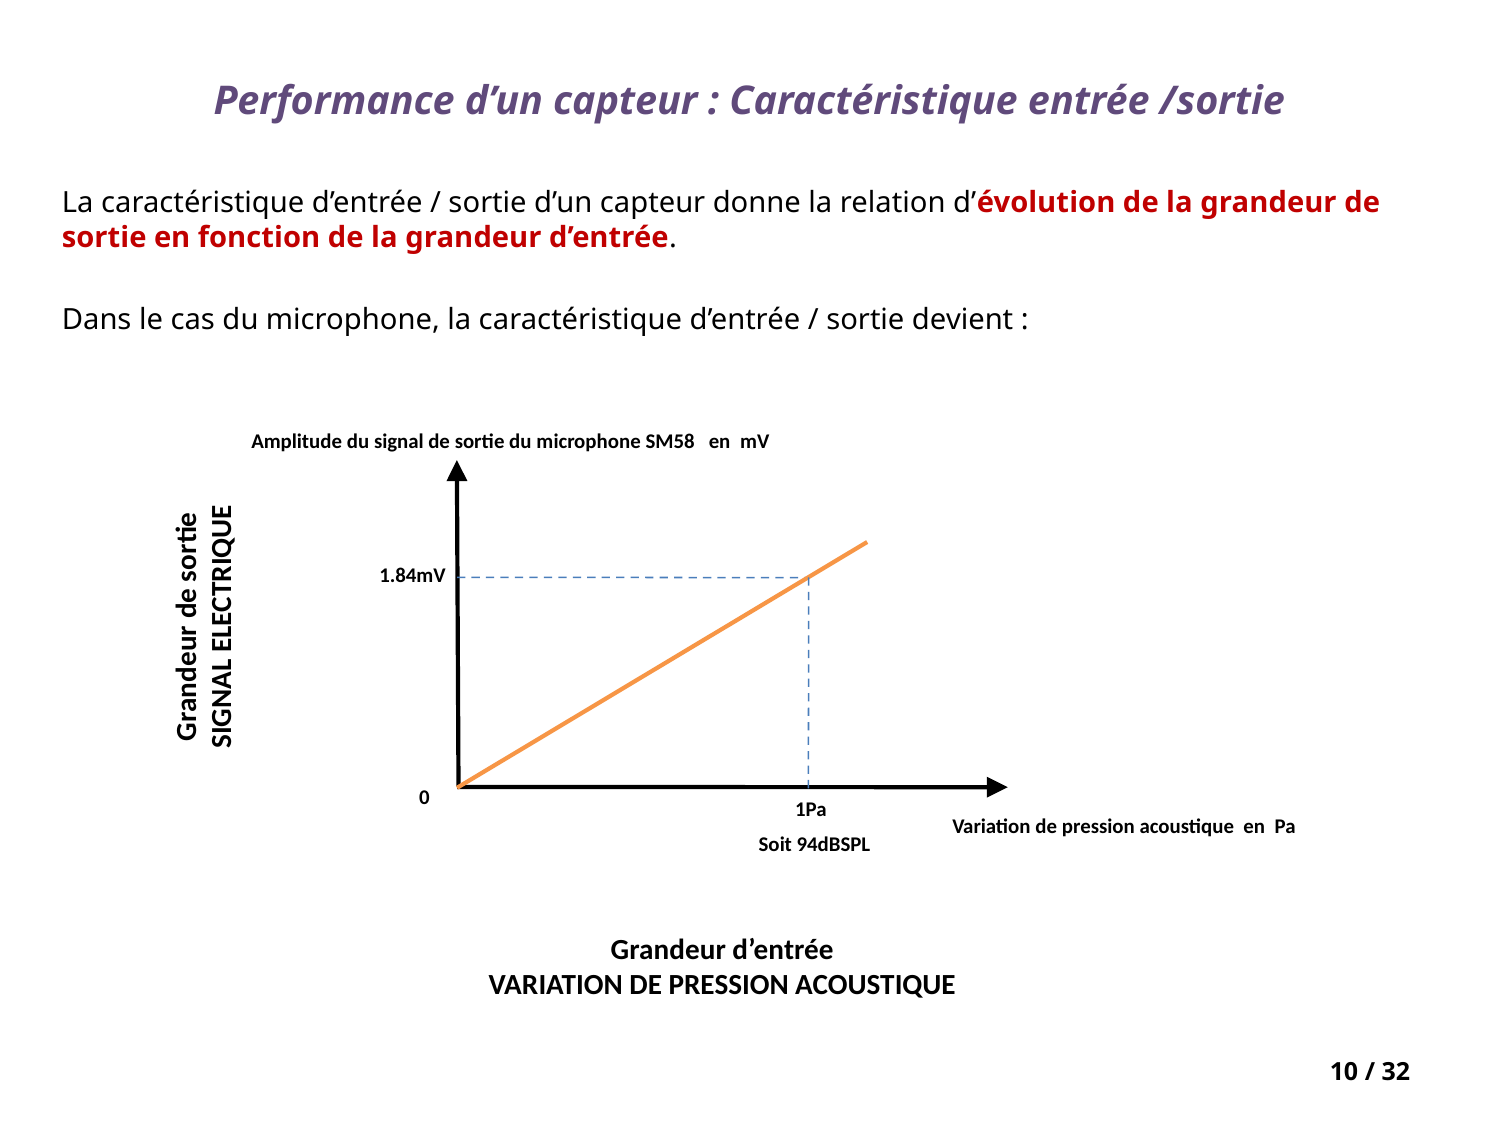

# Performance d’un capteur : Caractéristique entrée /sortie
La caractéristique d’entrée / sortie d’un capteur donne la relation d’évolution de la grandeur de sortie en fonction de la grandeur d’entrée.
Dans le cas du microphone, la caractéristique d’entrée / sortie devient :
Amplitude du signal de sortie du microphone SM58 en mV
1.84mV
Grandeur de sortie
SIGNAL ELECTRIQUE
0
1Pa
Variation de pression acoustique en Pa
Soit 94dBSPL
Grandeur d’entrée
VARIATION DE PRESSION ACOUSTIQUE